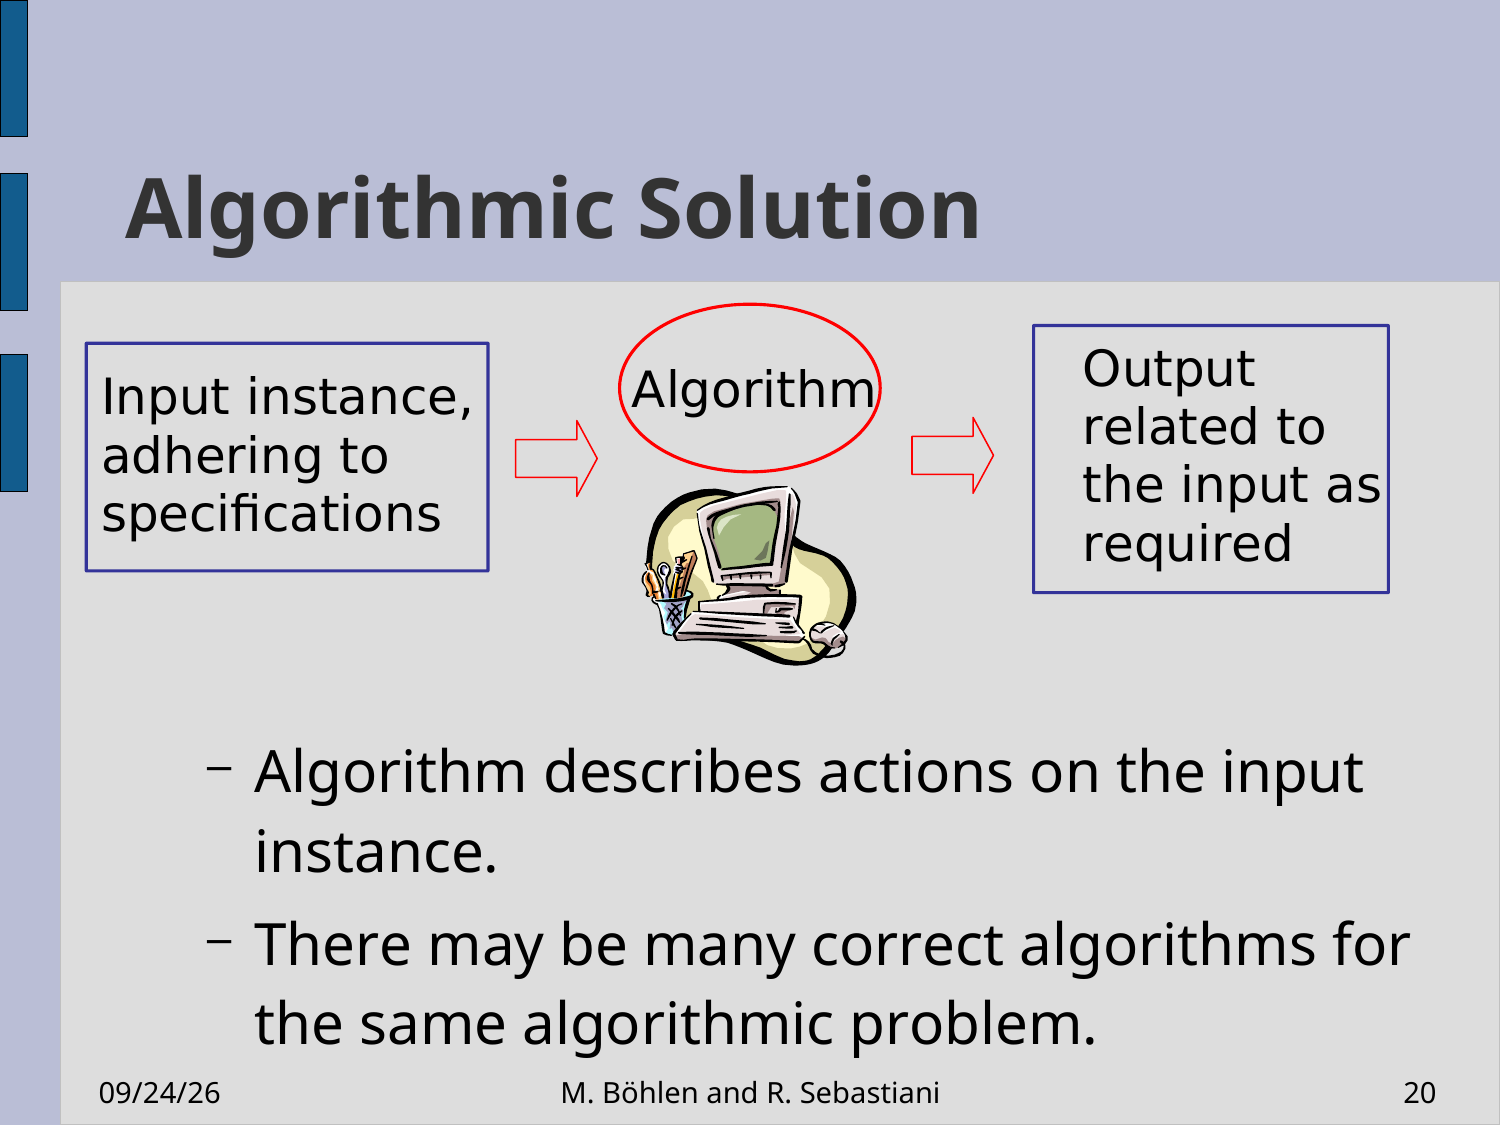

# Algorithmic Solution
Output related to the input as required
Algorithm
Input instance, adhering to specifications
Algorithm describes actions on the input instance.
There may be many correct algorithms for the same algorithmic problem.
M. Böhlen and R. Sebastiani
20